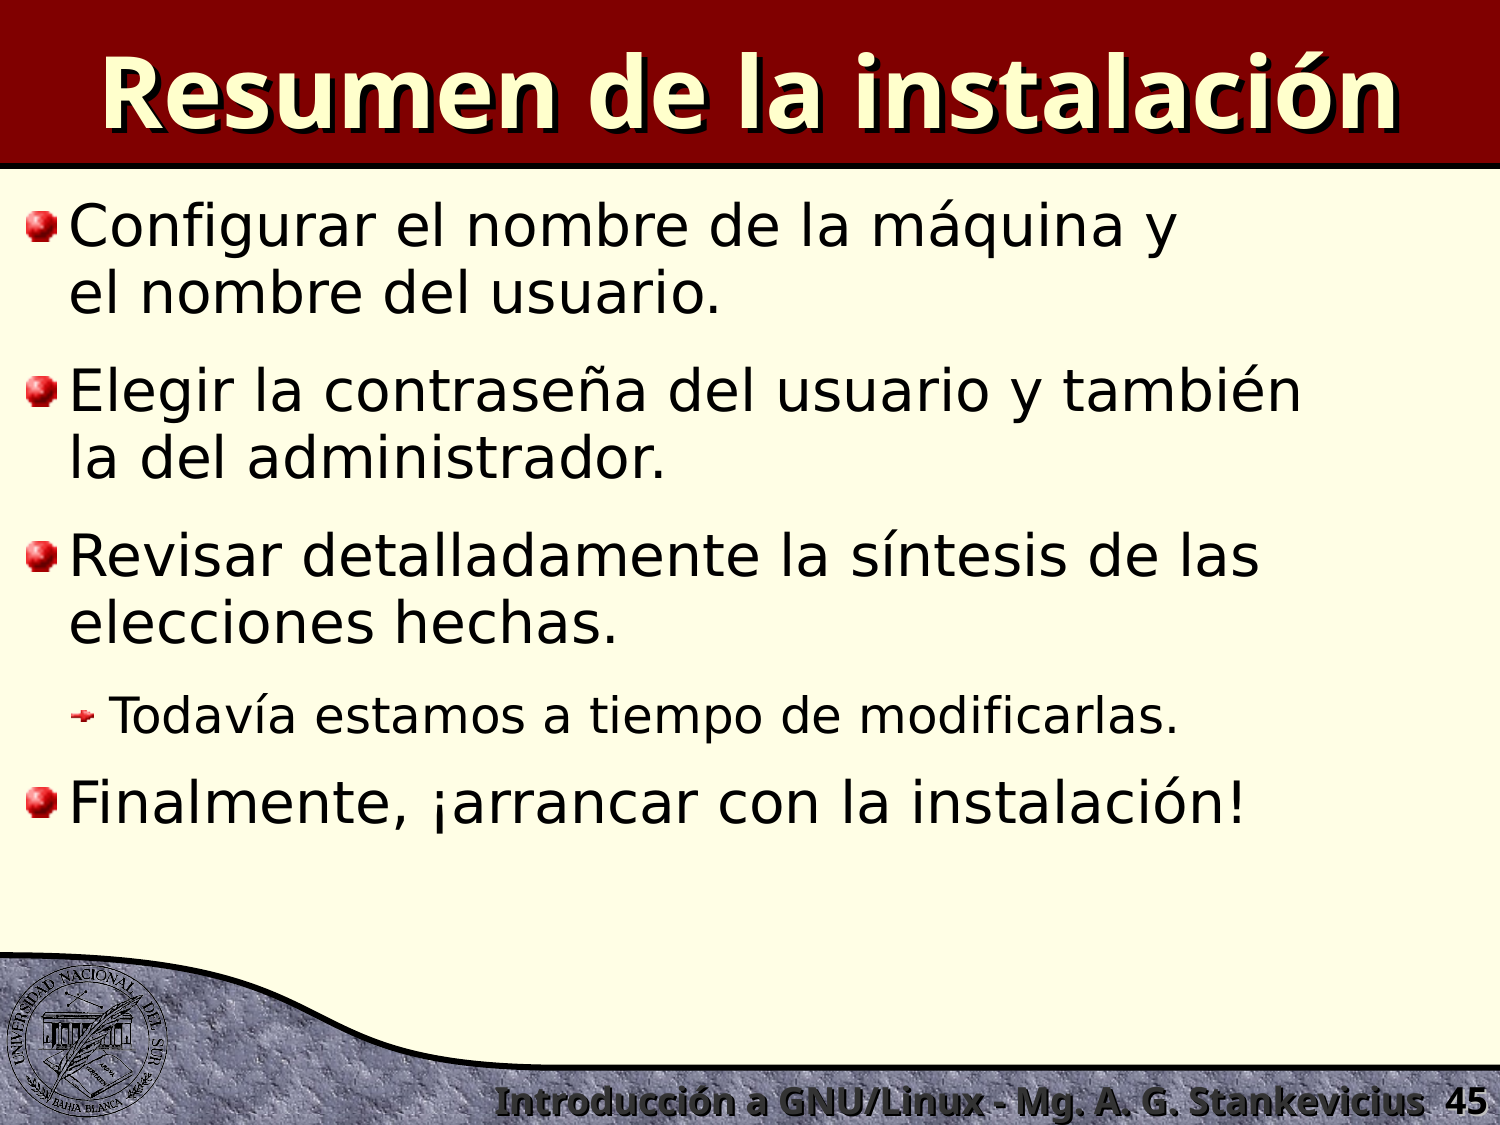

# Resumen de la instalación
Configurar el nombre de la máquina y
el nombre del usuario.
Elegir la contraseña del usuario y también
la del administrador.
Revisar detalladamente la síntesis de las elecciones hechas.
Todavía estamos a tiempo de modificarlas.
Finalmente, ¡arrancar con la instalación!
45